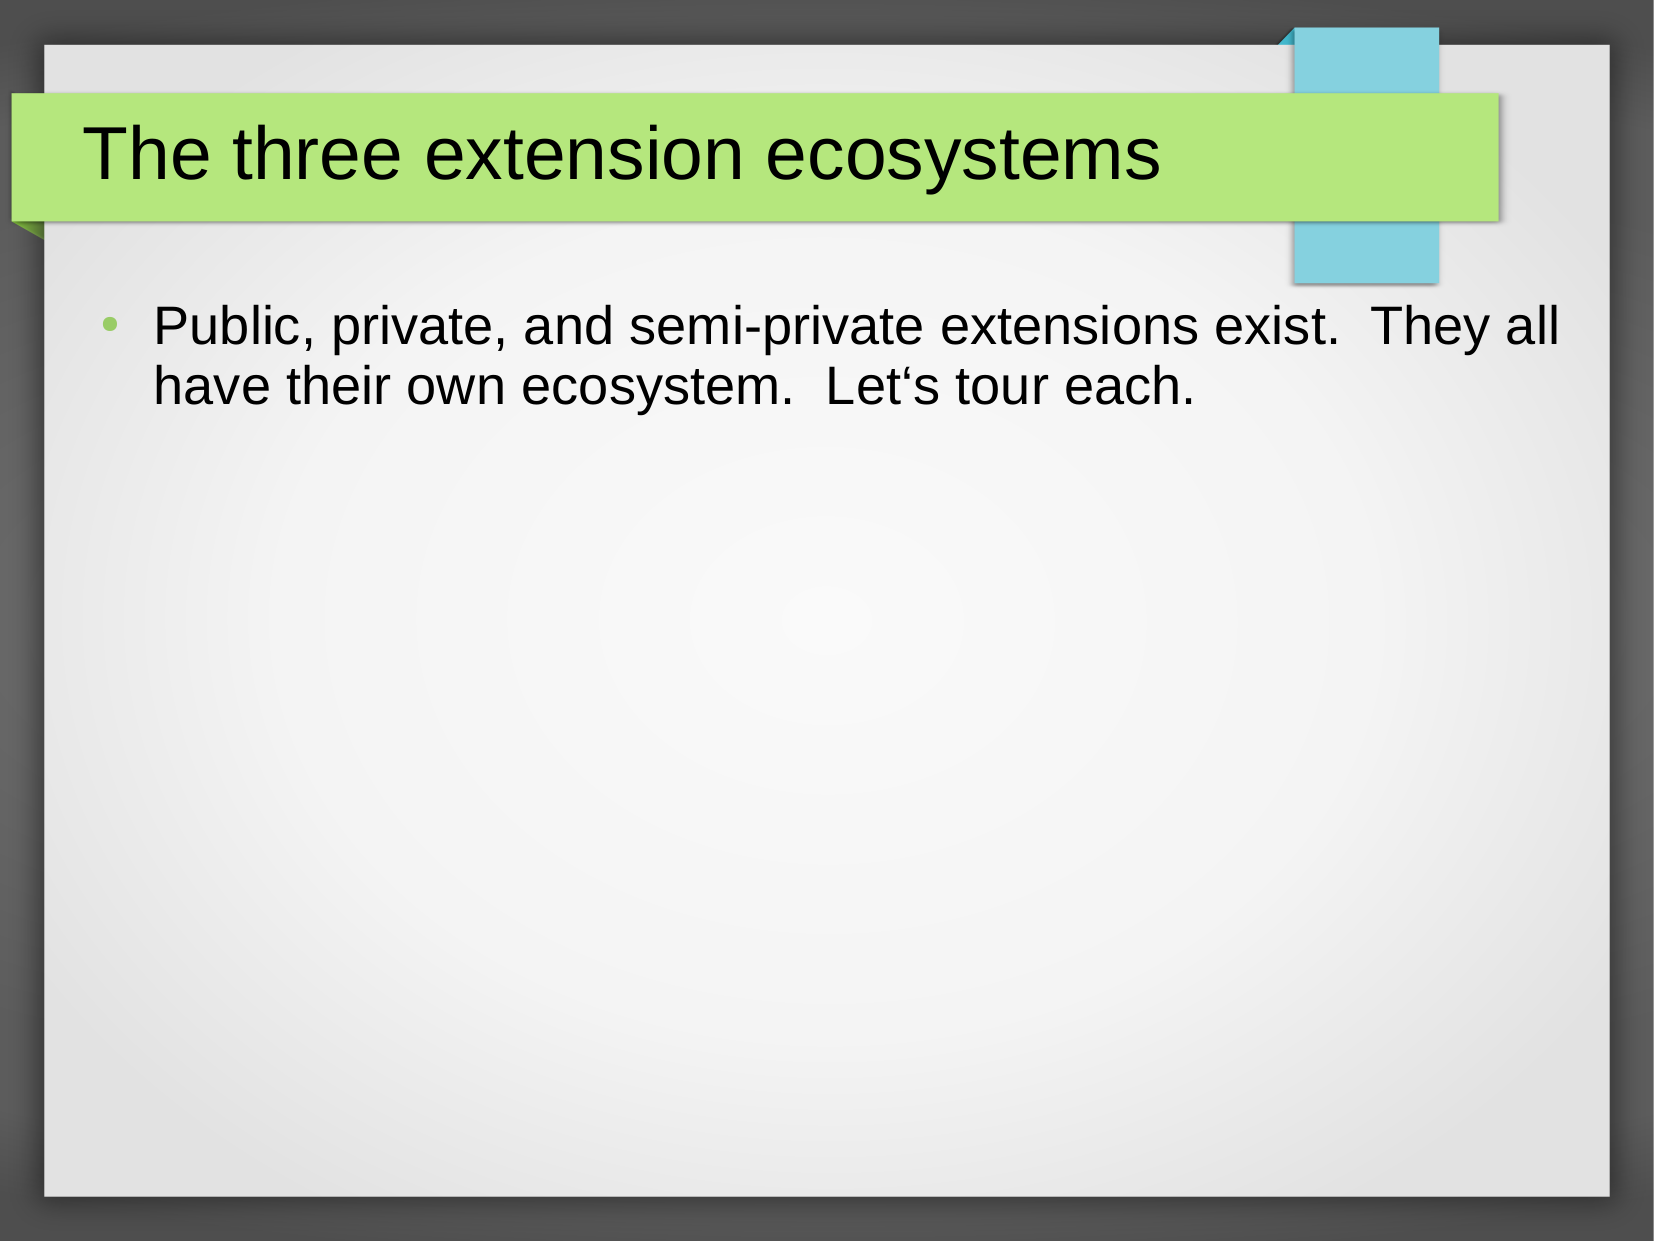

# The three extension ecosystems
Public, private, and semi-private extensions exist. They all have their own ecosystem. Let‘s tour each.